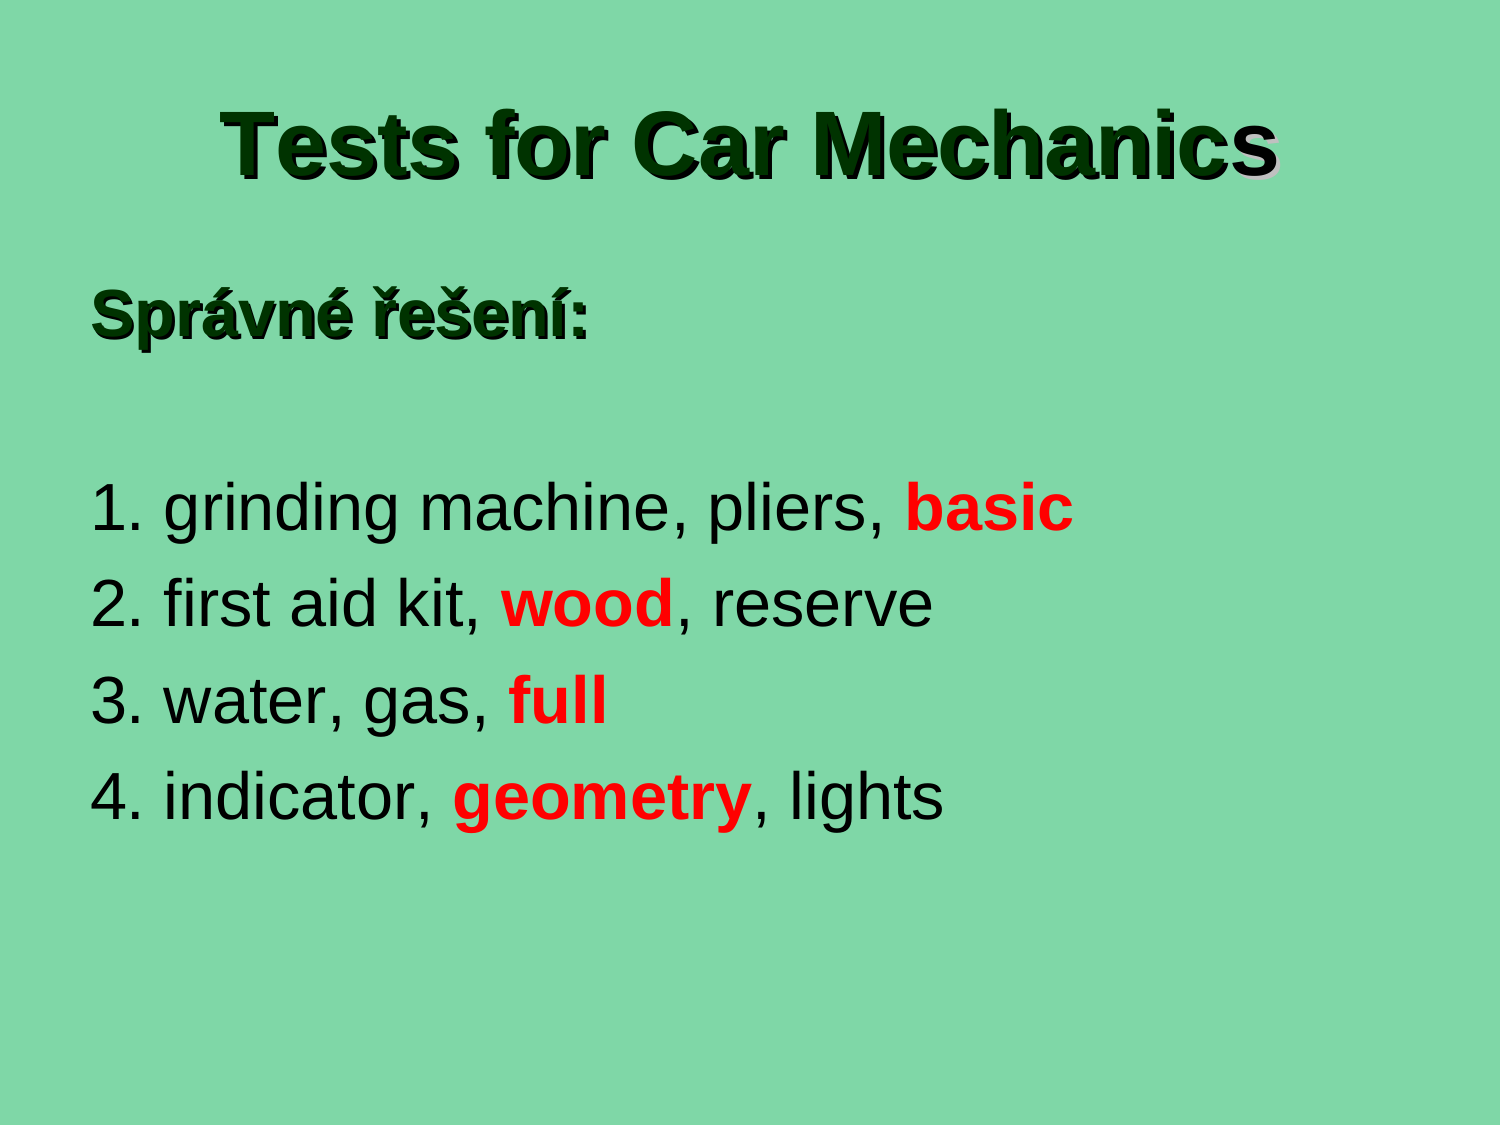

# Tests for Car Mechanics
Správné řešení:
1. grinding machine, pliers, basic
2. first aid kit, wood, reserve
3. water, gas, full
4. indicator, geometry, lights